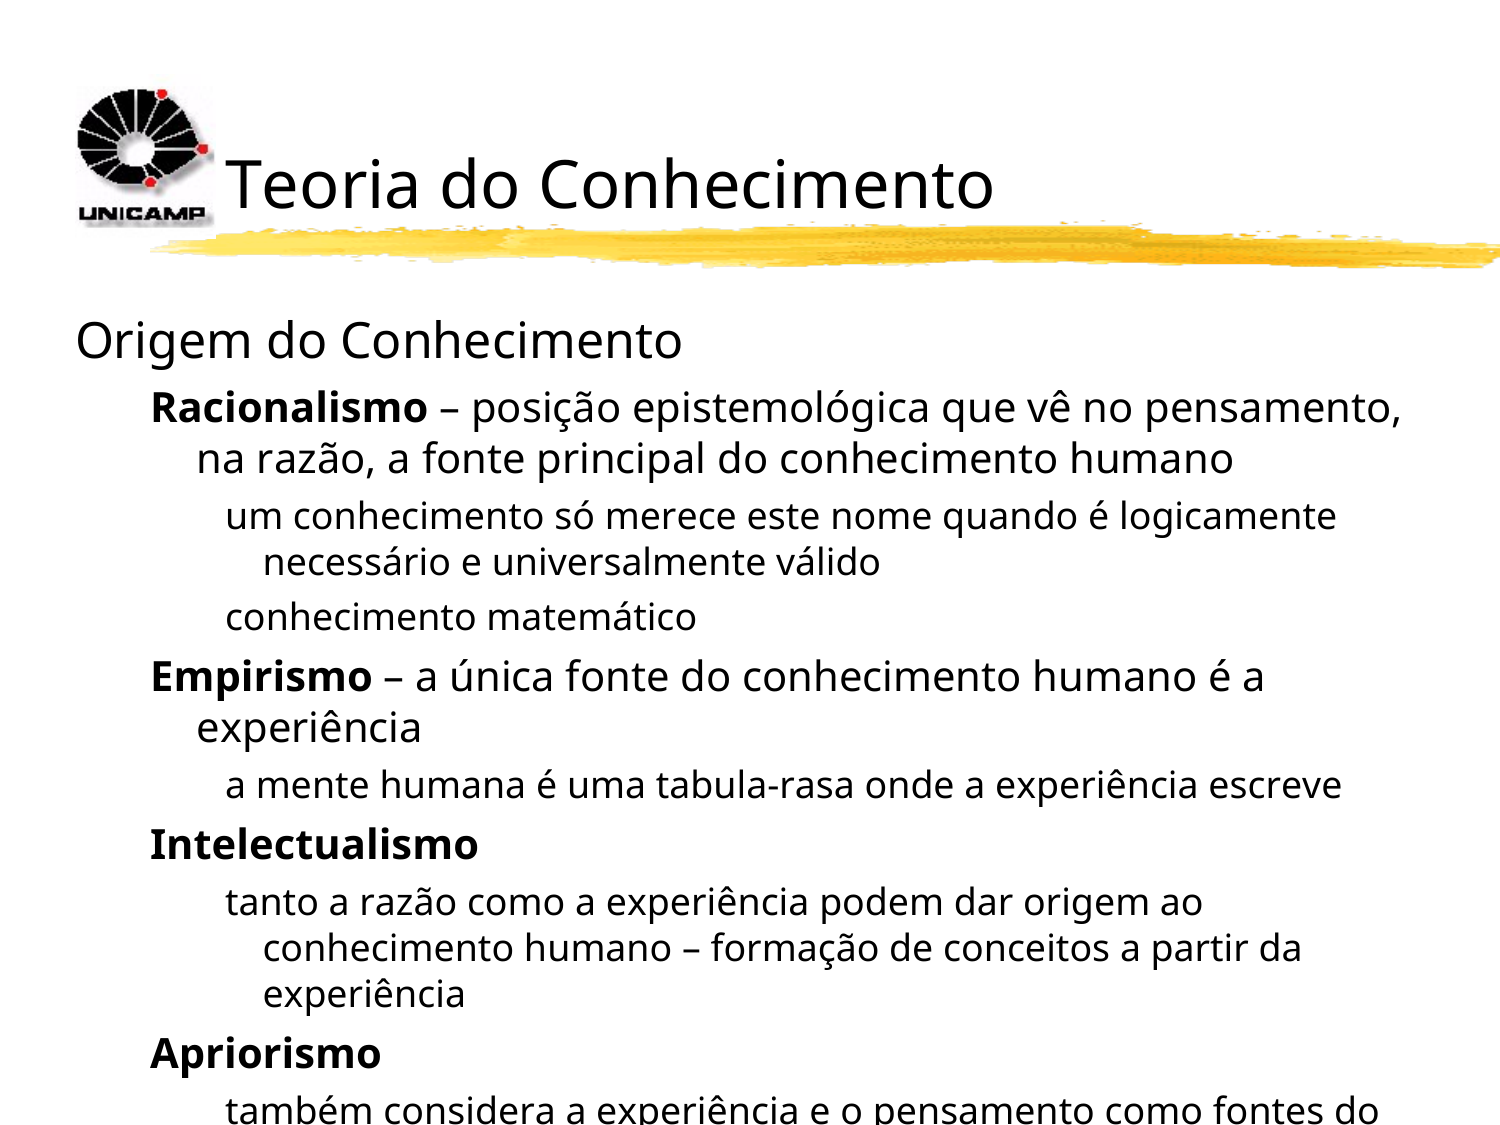

# Teoria do Conhecimento
Origem do Conhecimento
Racionalismo – posição epistemológica que vê no pensamento, na razão, a fonte principal do conhecimento humano
um conhecimento só merece este nome quando é logicamente necessário e universalmente válido
conhecimento matemático
Empirismo – a única fonte do conhecimento humano é a experiência
a mente humana é uma tabula-rasa onde a experiência escreve
Intelectualismo
tanto a razão como a experiência podem dar origem ao conhecimento humano – formação de conceitos a partir da experiência
Apriorismo
também considera a experiência e o pensamento como fontes do conhecimento – alguns elementos a priori da experiência